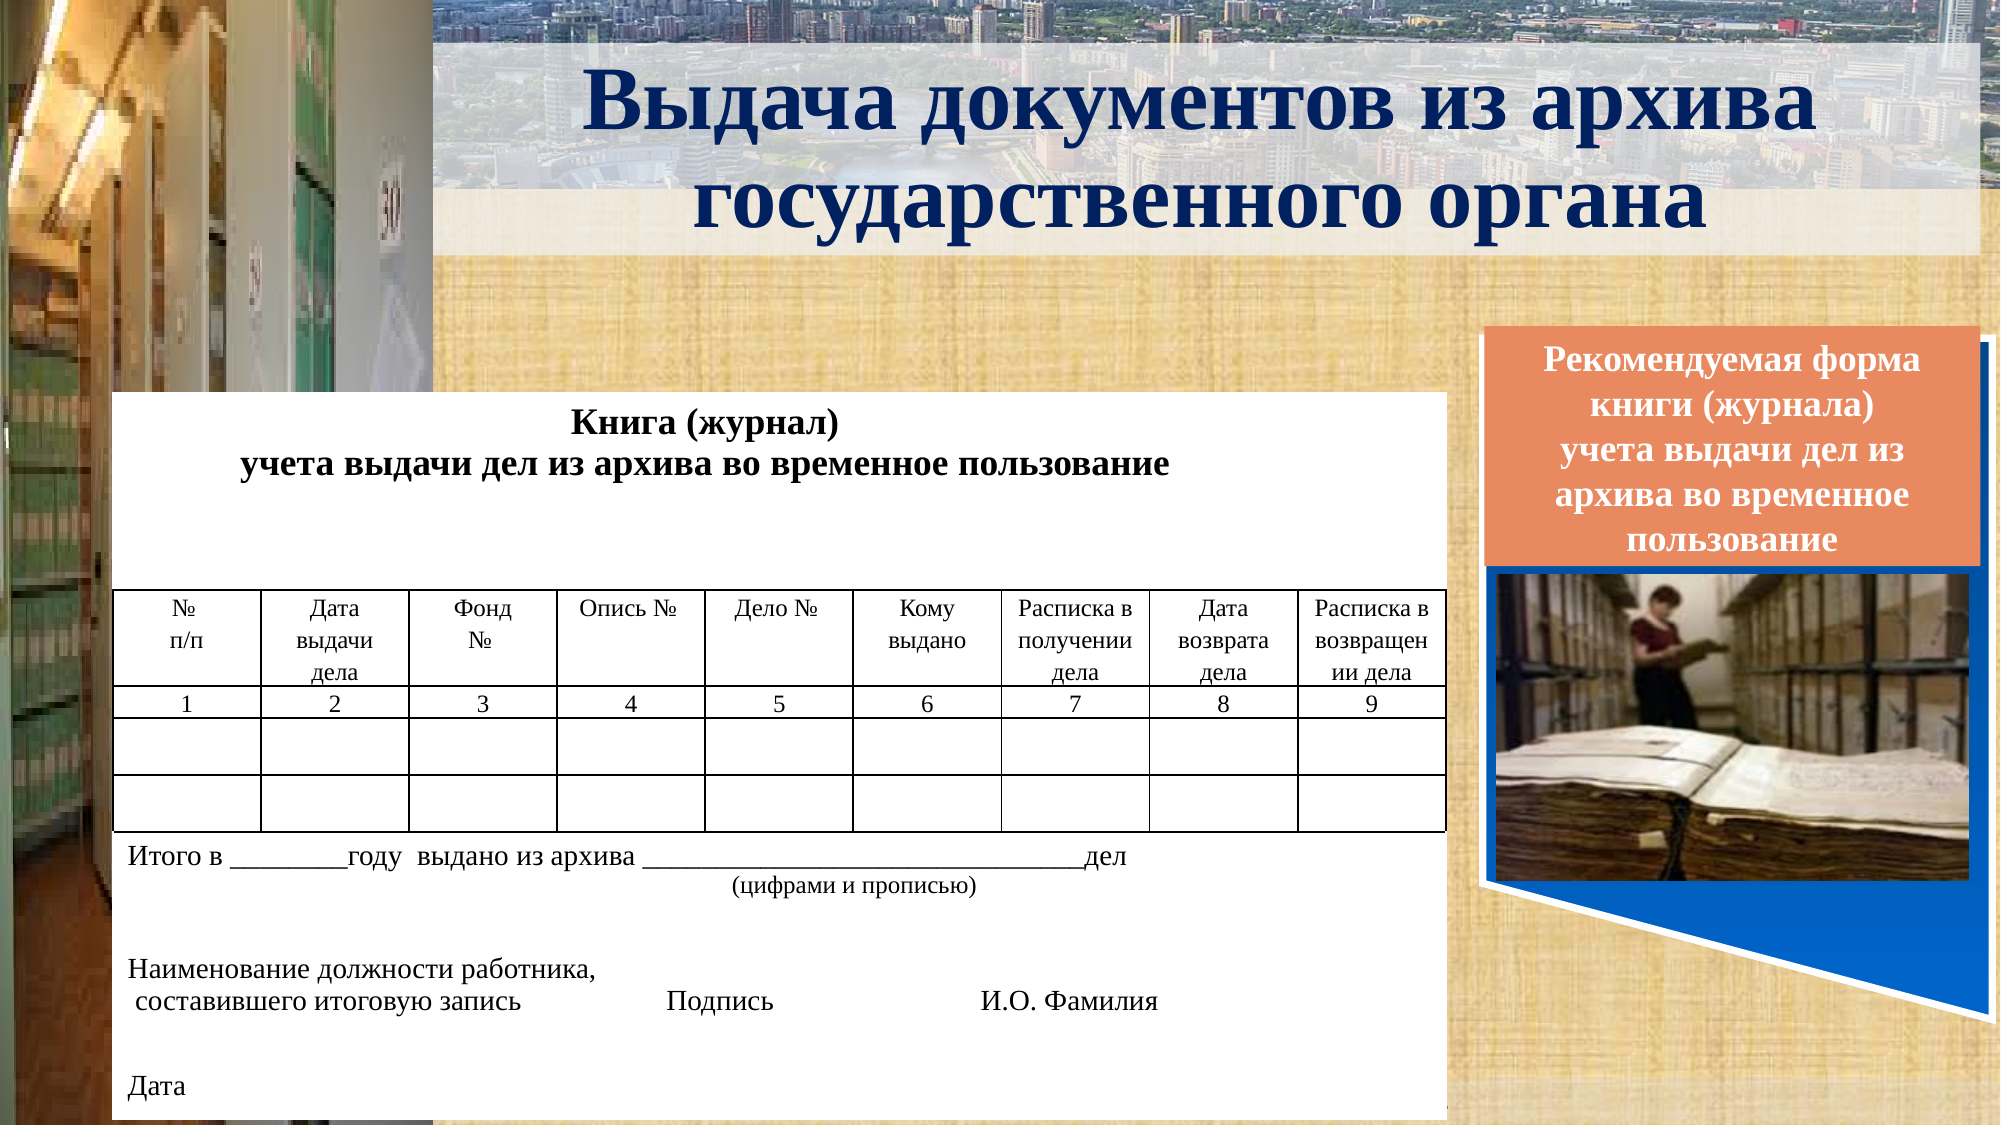

# Выдача документов из архива государственного органа
Рекомендуемая форма книги (журнала)
учета выдачи дел из архива во временное пользование
| Книга (журнал) учета выдачи дел из архива во временное пользование | | | | | | | | |
| --- | --- | --- | --- | --- | --- | --- | --- | --- |
| | | | | | | | | |
| №  п/п | Дата выдачи дела | Фонд № | Опись № | Дело № | Кому выдано | Расписка в получении дела | Дата возврата дела | Расписка в возвращении дела |
| 1 | 2 | 3 | 4 | 5 | 6 | 7 | 8 | 9 |
| | | | | | | | | |
| | | | | | | | | |
| Итого в \_\_\_\_\_\_\_\_году выдано из архива \_\_\_\_\_\_\_\_\_\_\_\_\_\_\_\_\_\_\_\_\_\_\_\_\_\_\_\_\_\_дел (цифрами и прописью) | | | | | | | | |
| Наименование должности работника, составившего итоговую запись Подпись И.О. Фамилия | | | | | | | | |
| Дата | | | | | | | | |